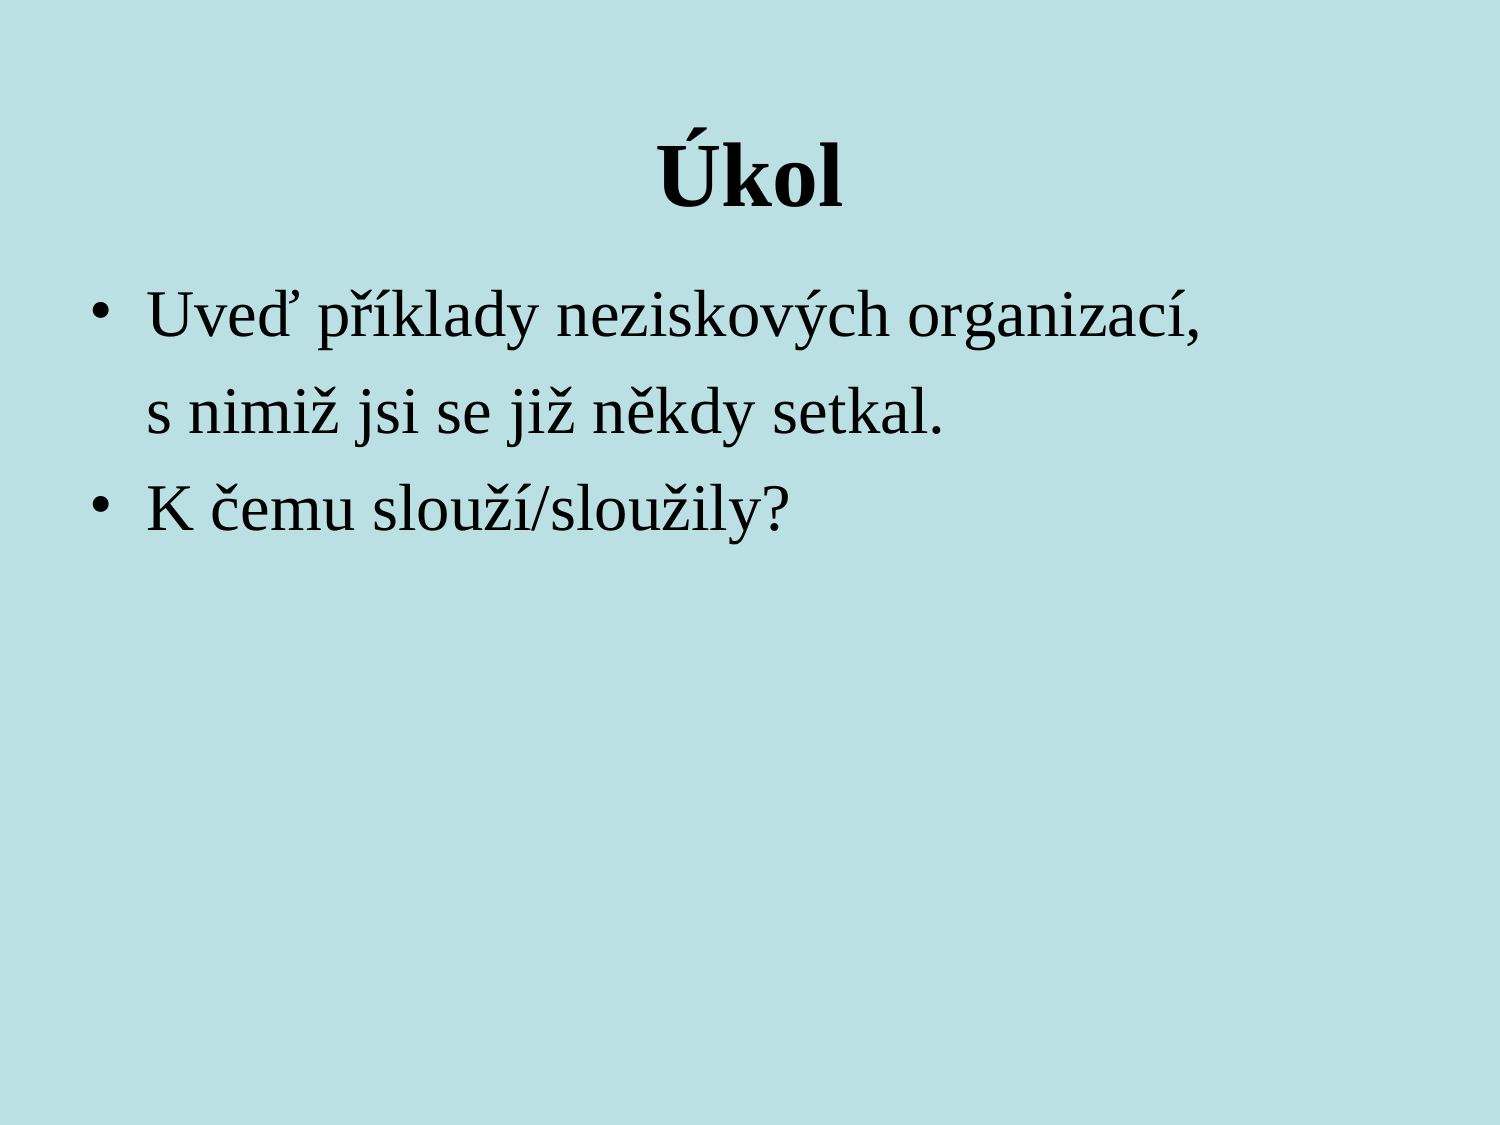

# Úkol
Uveď příklady neziskových organizací,
	s nimiž jsi se již někdy setkal.
K čemu slouží/sloužily?